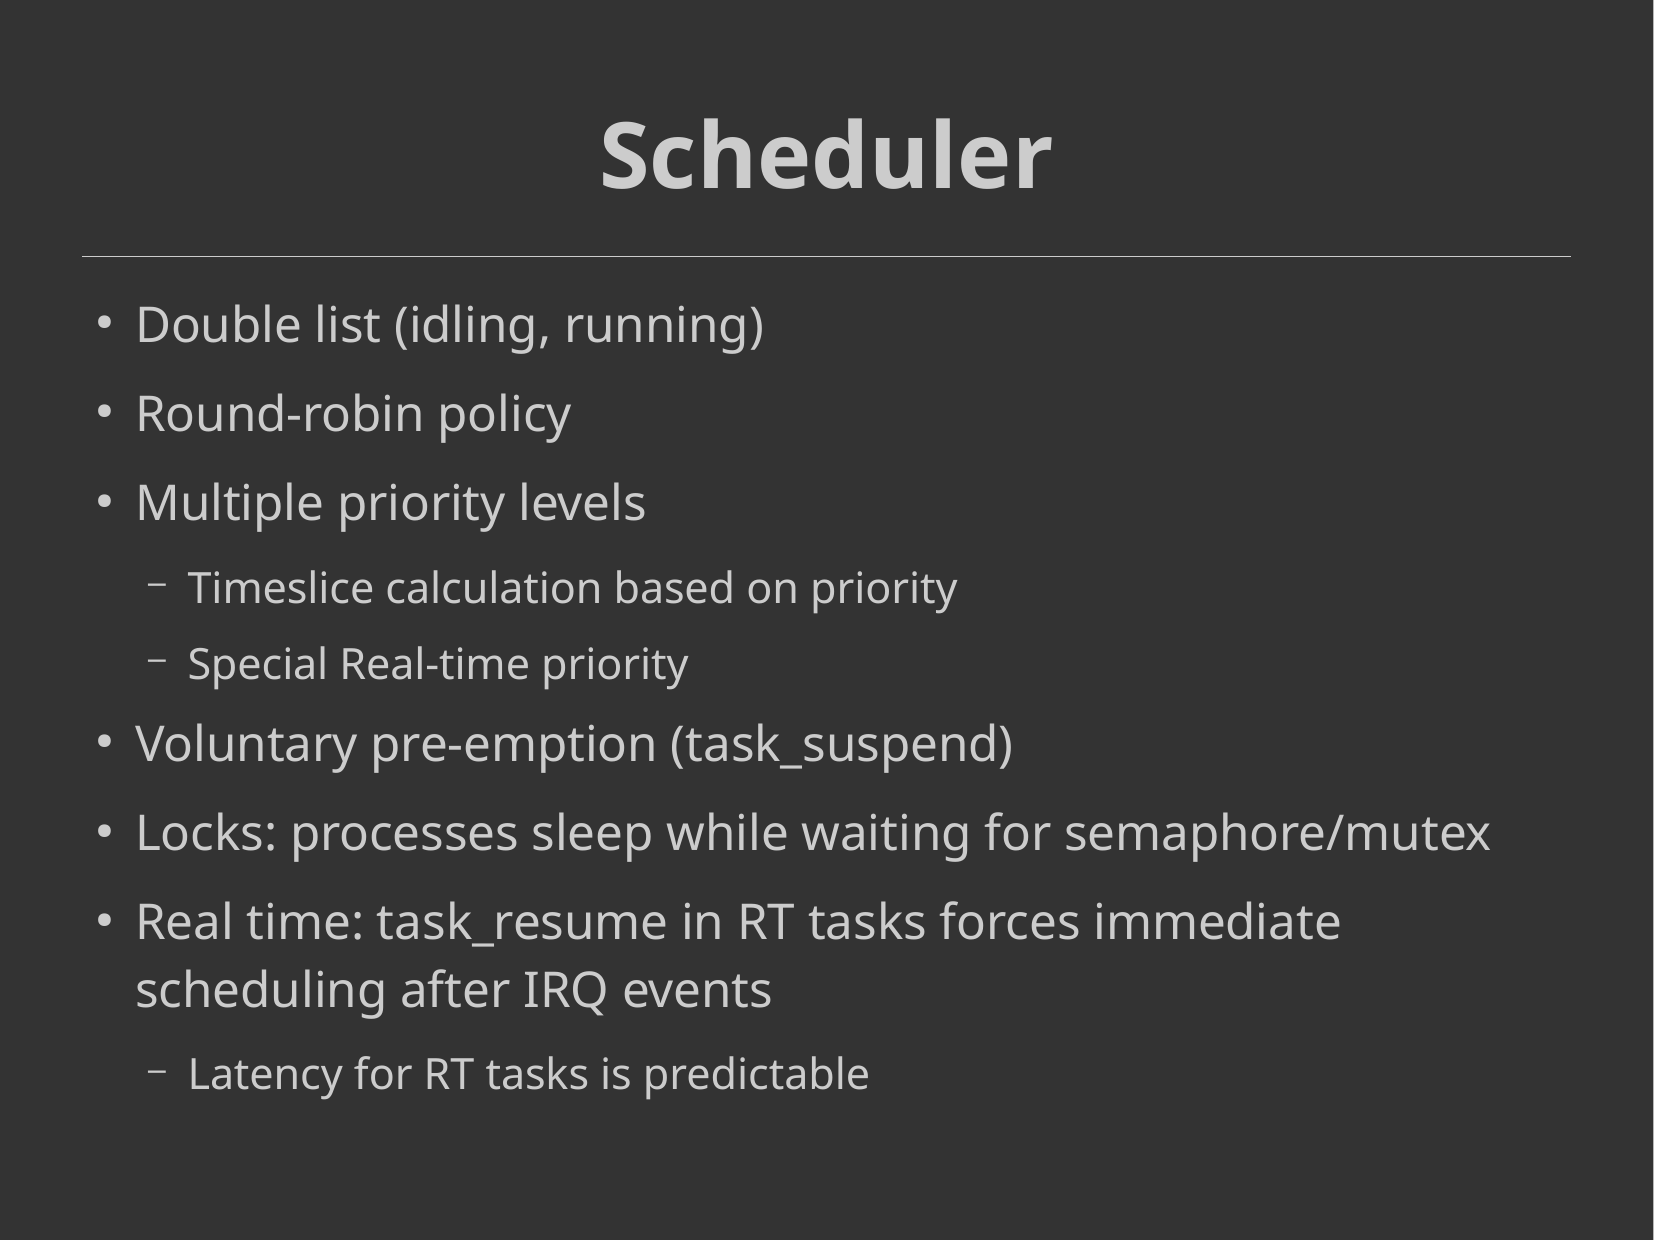

# Scheduler
Double list (idling, running)
Round-robin policy
Multiple priority levels
Timeslice calculation based on priority
Special Real-time priority
Voluntary pre-emption (task_suspend)
Locks: processes sleep while waiting for semaphore/mutex
Real time: task_resume in RT tasks forces immediate scheduling after IRQ events
Latency for RT tasks is predictable